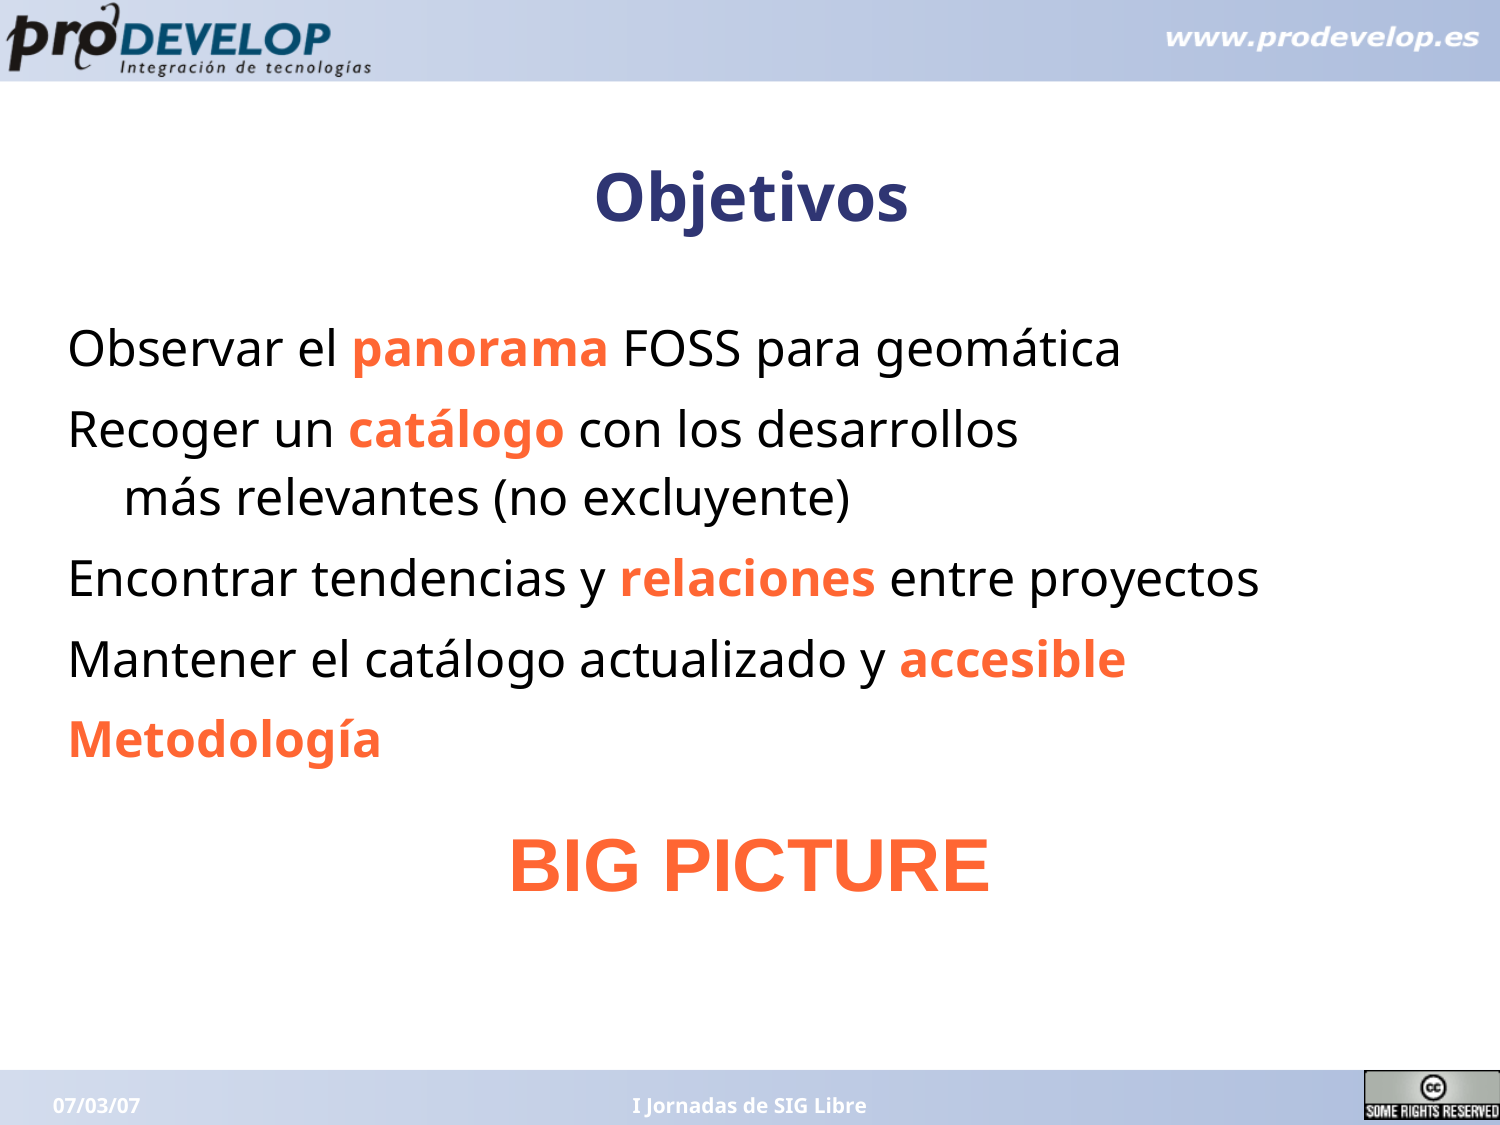

# Objetivos
Observar el panorama FOSS para geomática
Recoger un catálogo con los desarrollos
más relevantes (no excluyente)
Encontrar tendencias y relaciones entre proyectos
Mantener el catálogo actualizado y accesible
Metodología
BIG PICTURE
25/10/2006
5
Plan Difusión Interna gvSIG v. 2.0